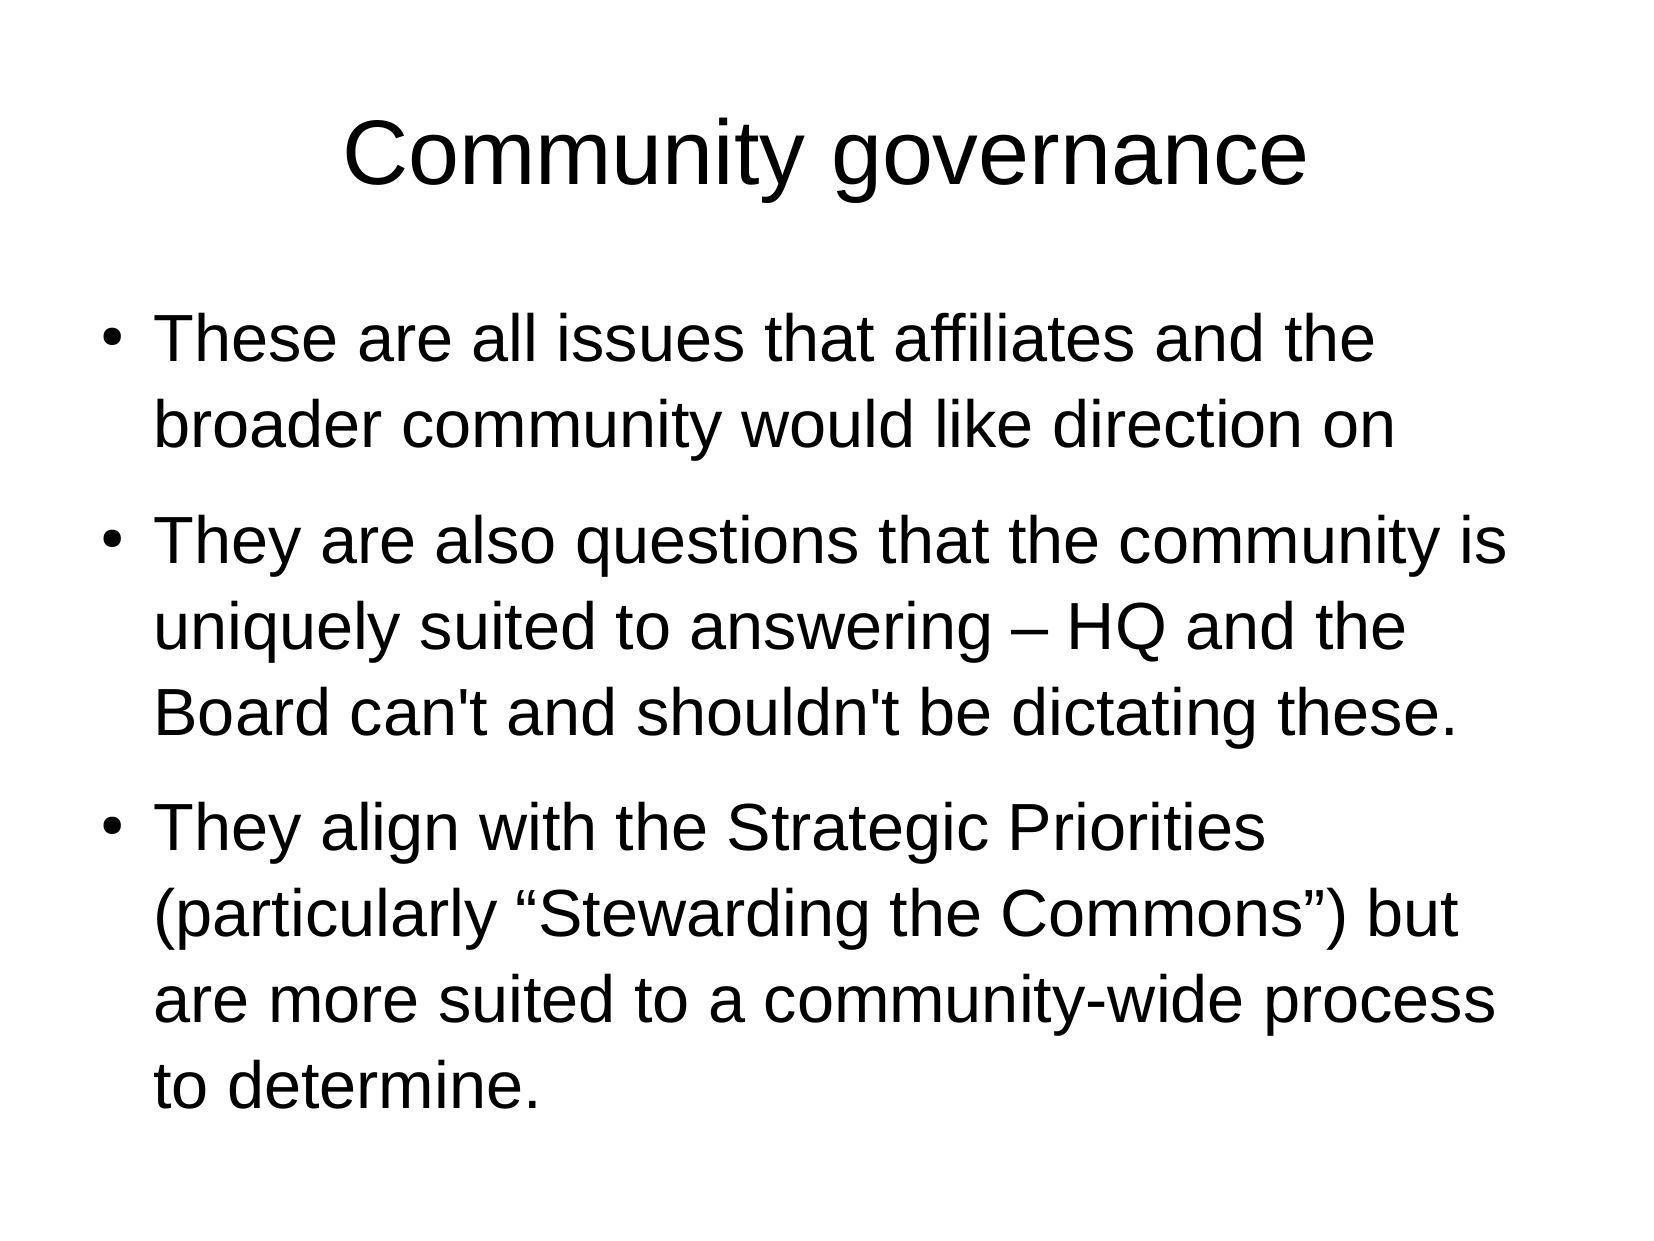

# Community governance
These are all issues that affiliates and the broader community would like direction on
They are also questions that the community is uniquely suited to answering – HQ and the Board can't and shouldn't be dictating these.
They align with the Strategic Priorities (particularly “Stewarding the Commons”) but are more suited to a community-wide process to determine.